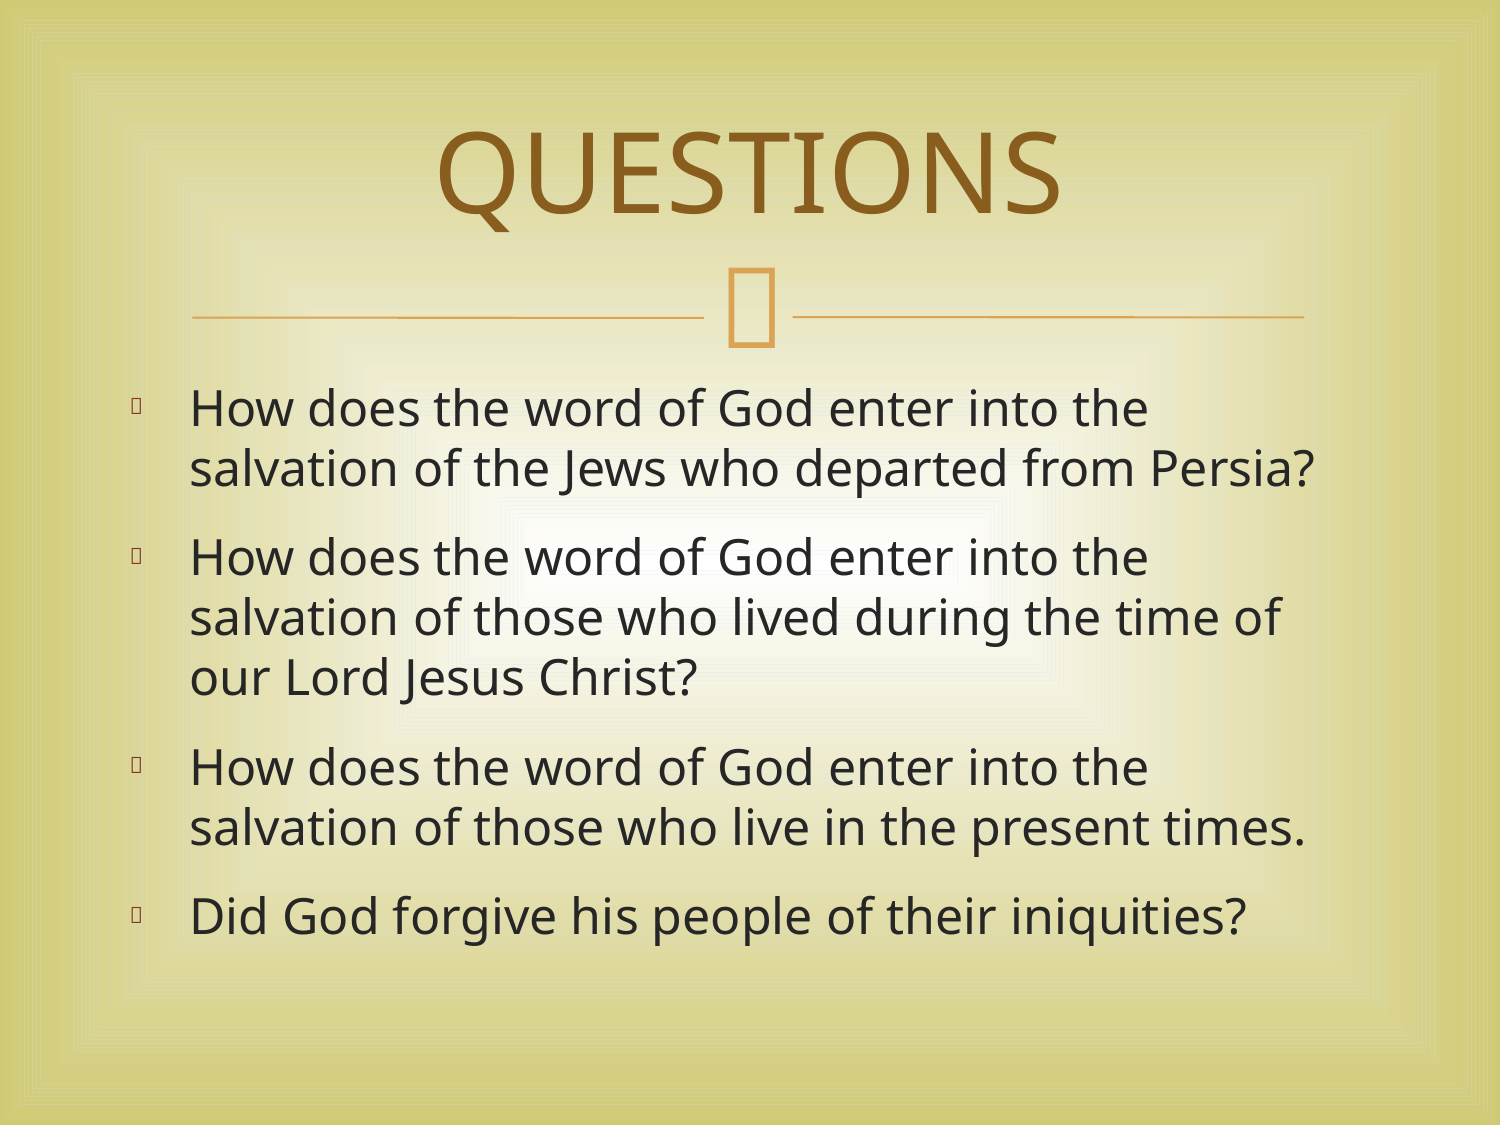

QUESTIONS
# How does the word of God enter into the salvation of the Jews who departed from Persia?
How does the word of God enter into the salvation of those who lived during the time of our Lord Jesus Christ?
How does the word of God enter into the salvation of those who live in the present times.
Did God forgive his people of their iniquities?